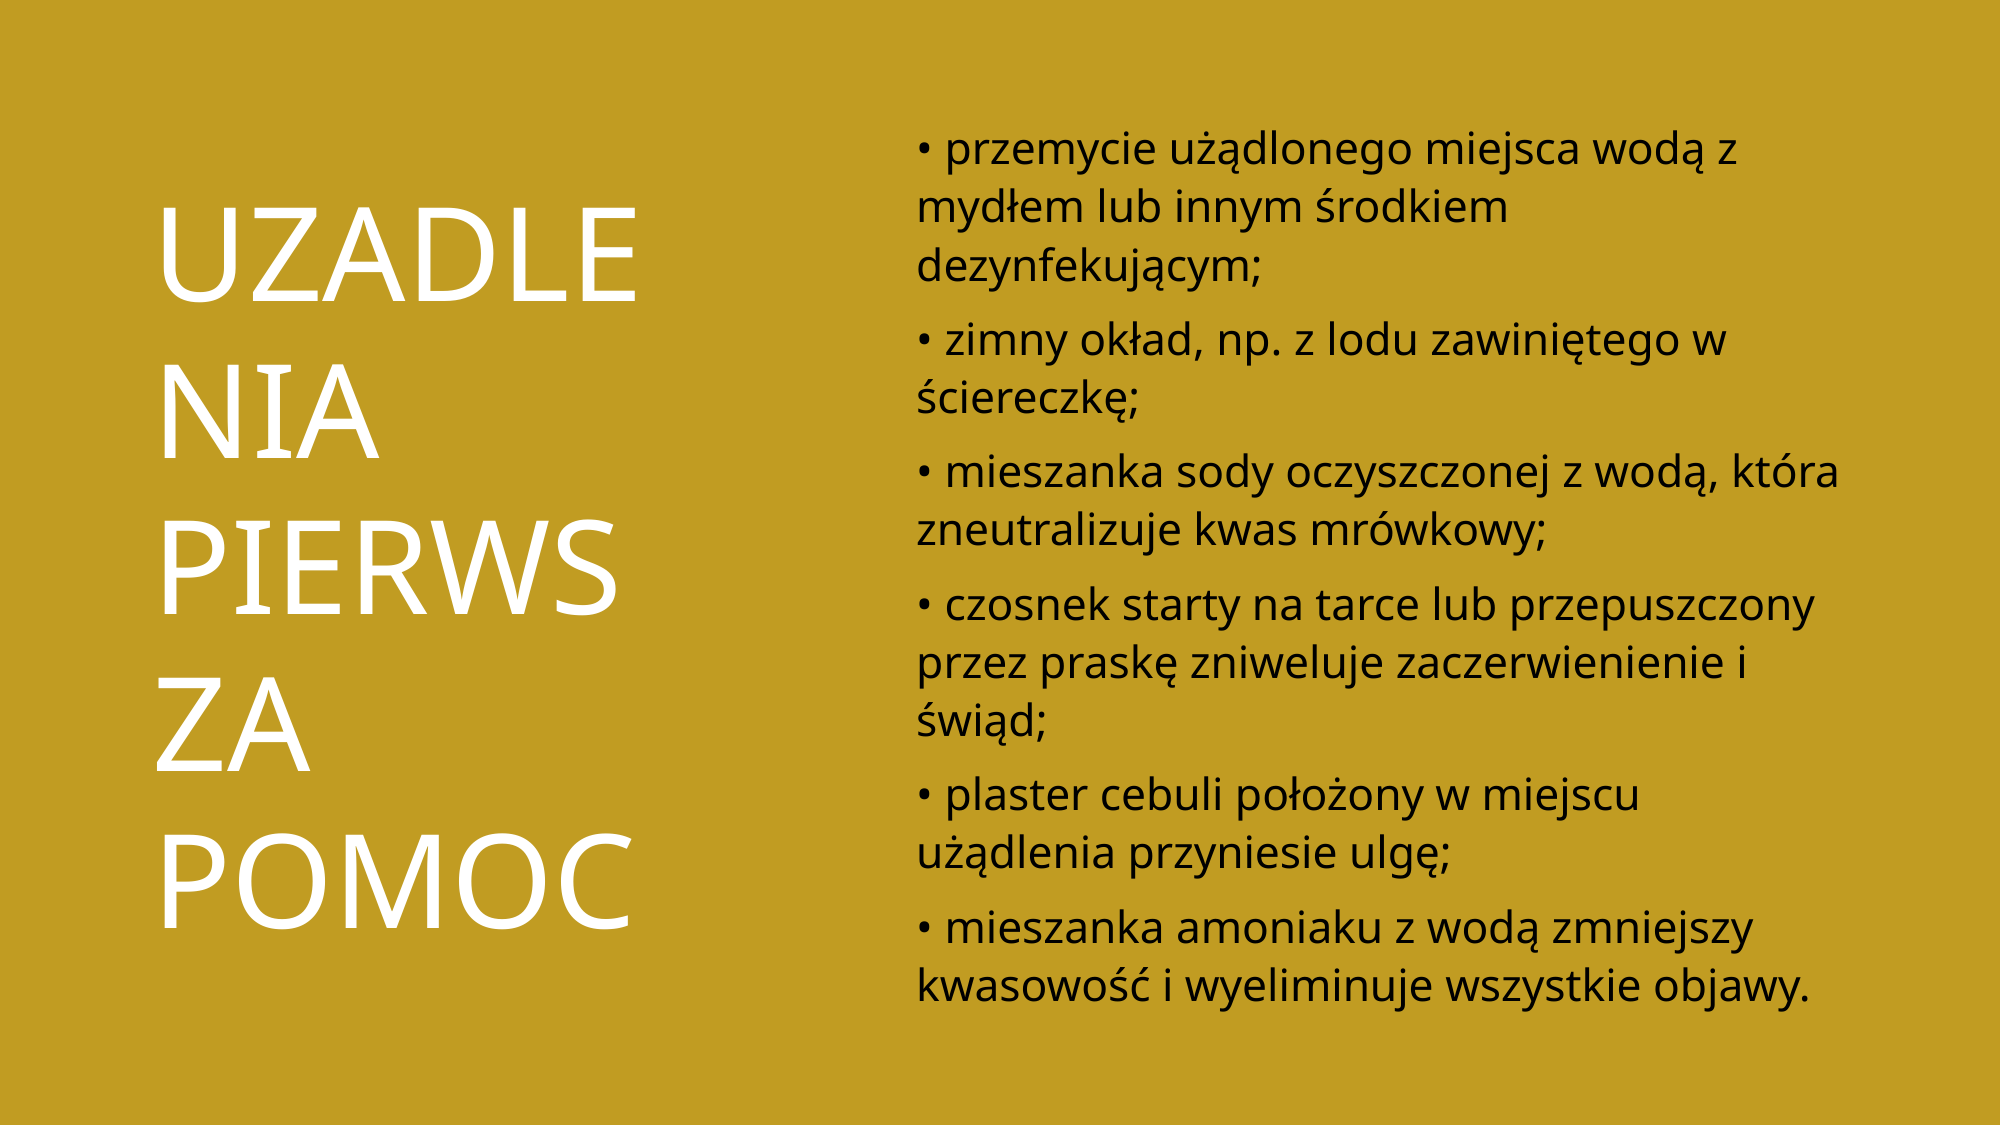

# UZADLENIA PIERWSZA POMOC
• przemycie użądlonego miejsca wodą z mydłem lub innym środkiem dezynfekującym;
• zimny okład, np. z lodu zawiniętego w ściereczkę;
• mieszanka sody oczyszczonej z wodą, która zneutralizuje kwas mrówkowy;
• czosnek starty na tarce lub przepuszczony przez praskę zniweluje zaczerwienienie i świąd;
• plaster cebuli położony w miejscu użądlenia przyniesie ulgę;
• mieszanka amoniaku z wodą zmniejszy kwasowość i wyeliminuje wszystkie objawy.